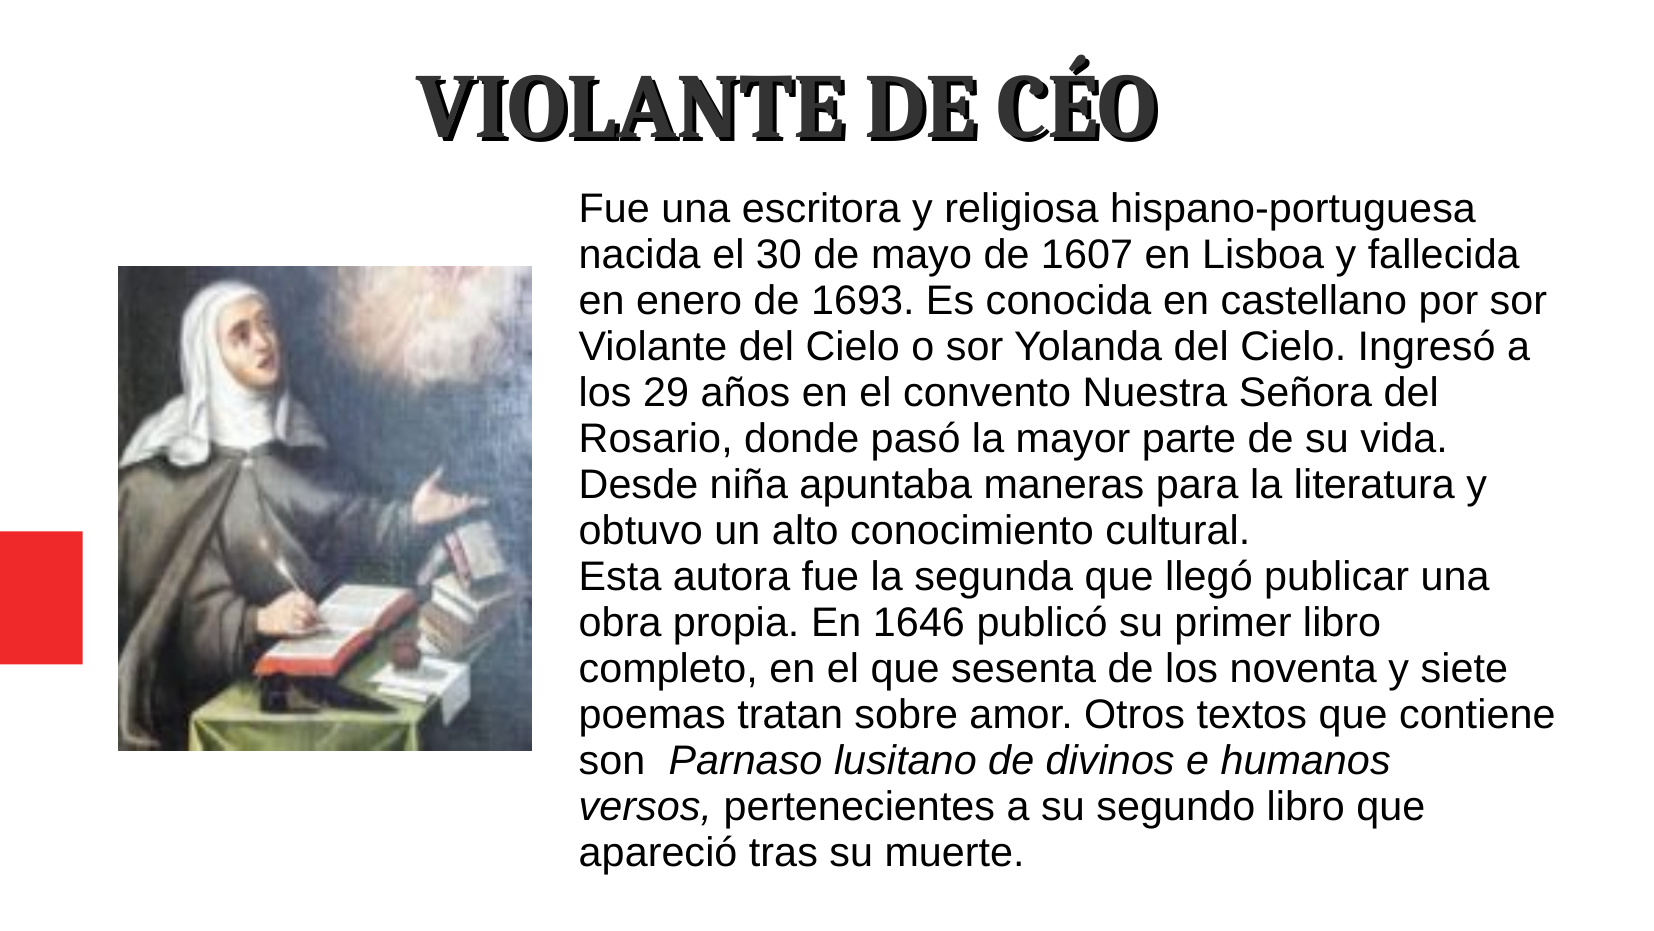

# VIOLANTE DE CÉO
Fue una escritora y religiosa hispano-portuguesa nacida el 30 de mayo de 1607 en Lisboa y fallecida en enero de 1693. Es conocida en castellano por sor Violante del Cielo o sor Yolanda del Cielo. Ingresó a los 29 años en el convento Nuestra Señora del Rosario, donde pasó la mayor parte de su vida. Desde niña apuntaba maneras para la literatura y obtuvo un alto conocimiento cultural.
Esta autora fue la segunda que llegó publicar una obra propia. En 1646 publicó su primer libro completo, en el que sesenta de los noventa y siete poemas tratan sobre amor. Otros textos que contiene son  Parnaso lusitano de divinos e humanos versos, pertenecientes a su segundo libro que apareció tras su muerte.